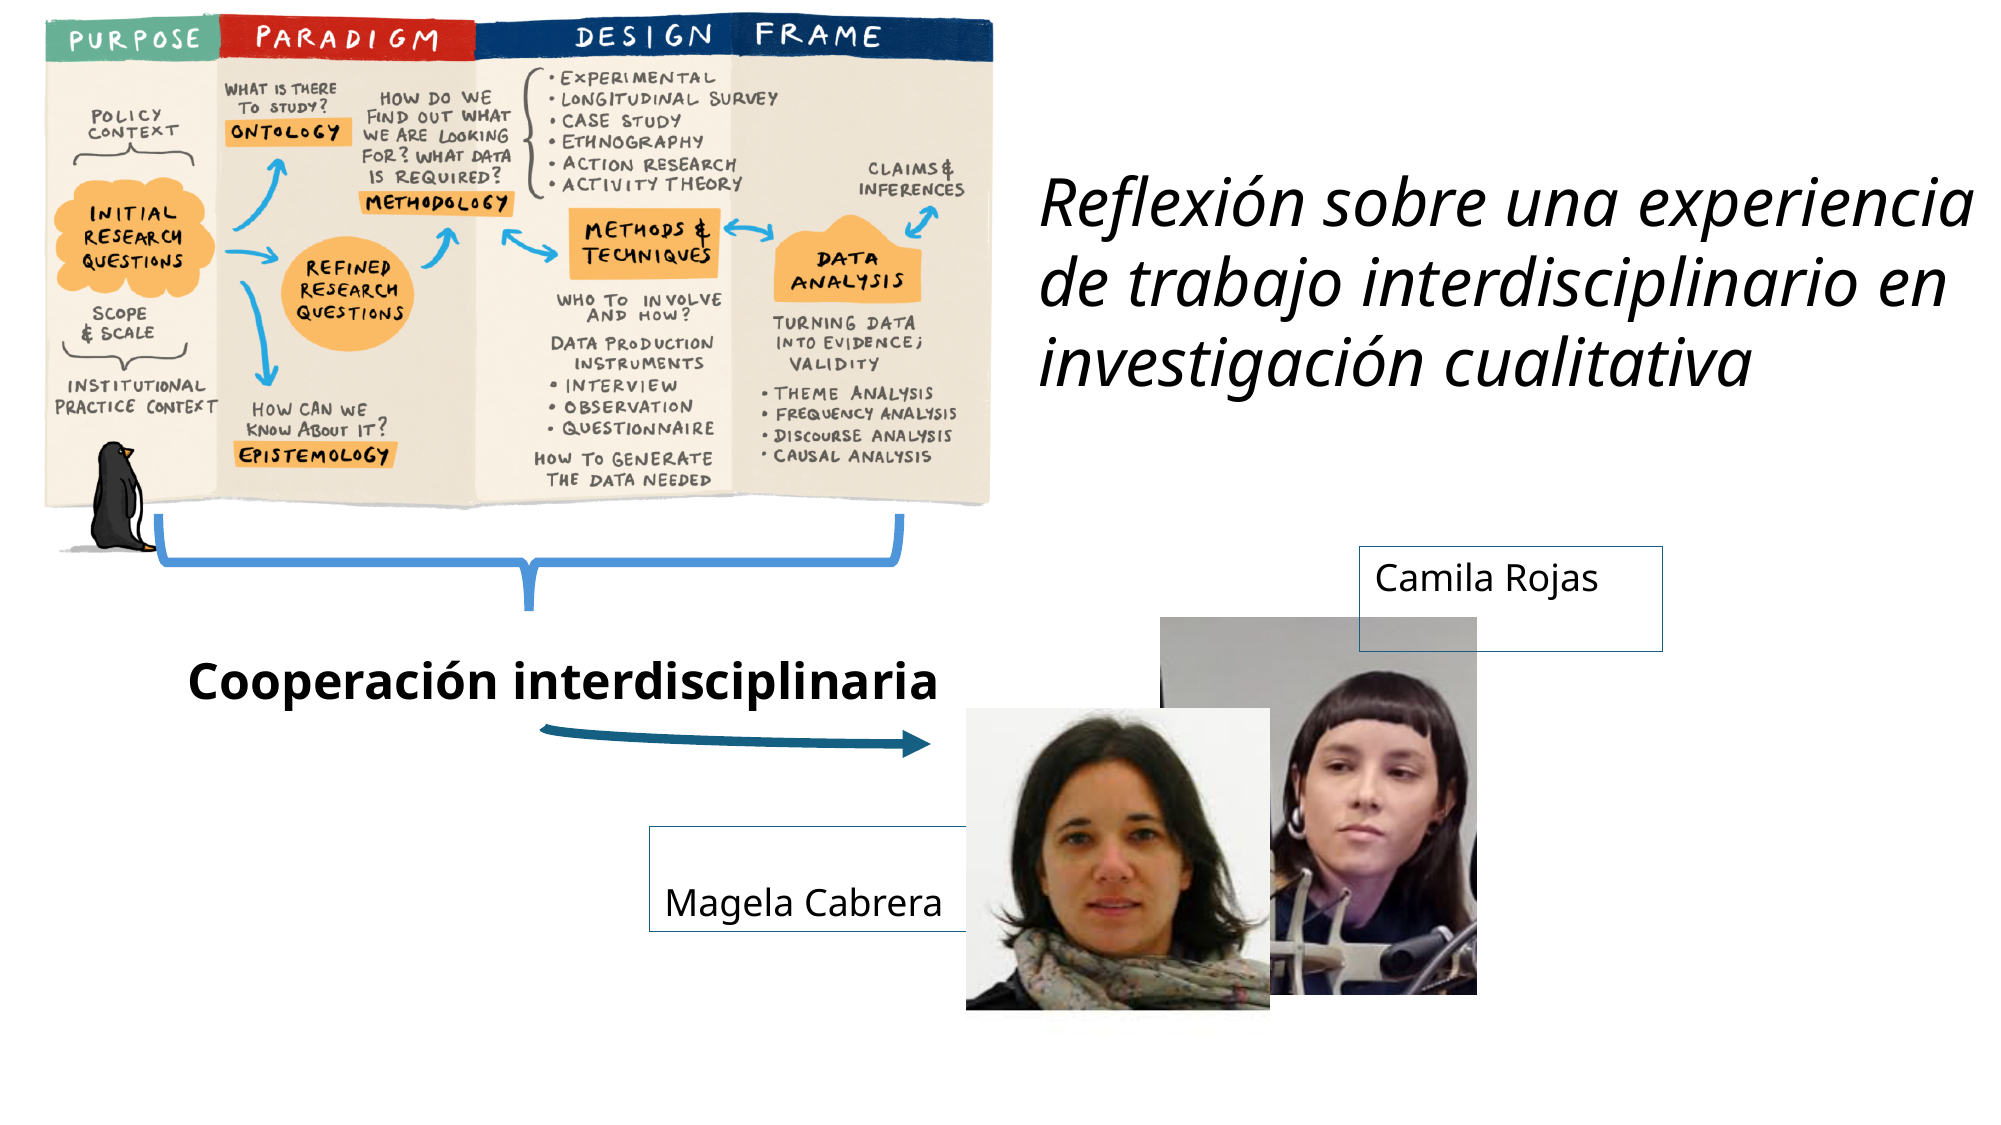

Reflexión sobre una experiencia
de trabajo interdisciplinario en investigación cualitativa
Camila Rojas
Cooperación interdisciplinaria
Magela Cabrera